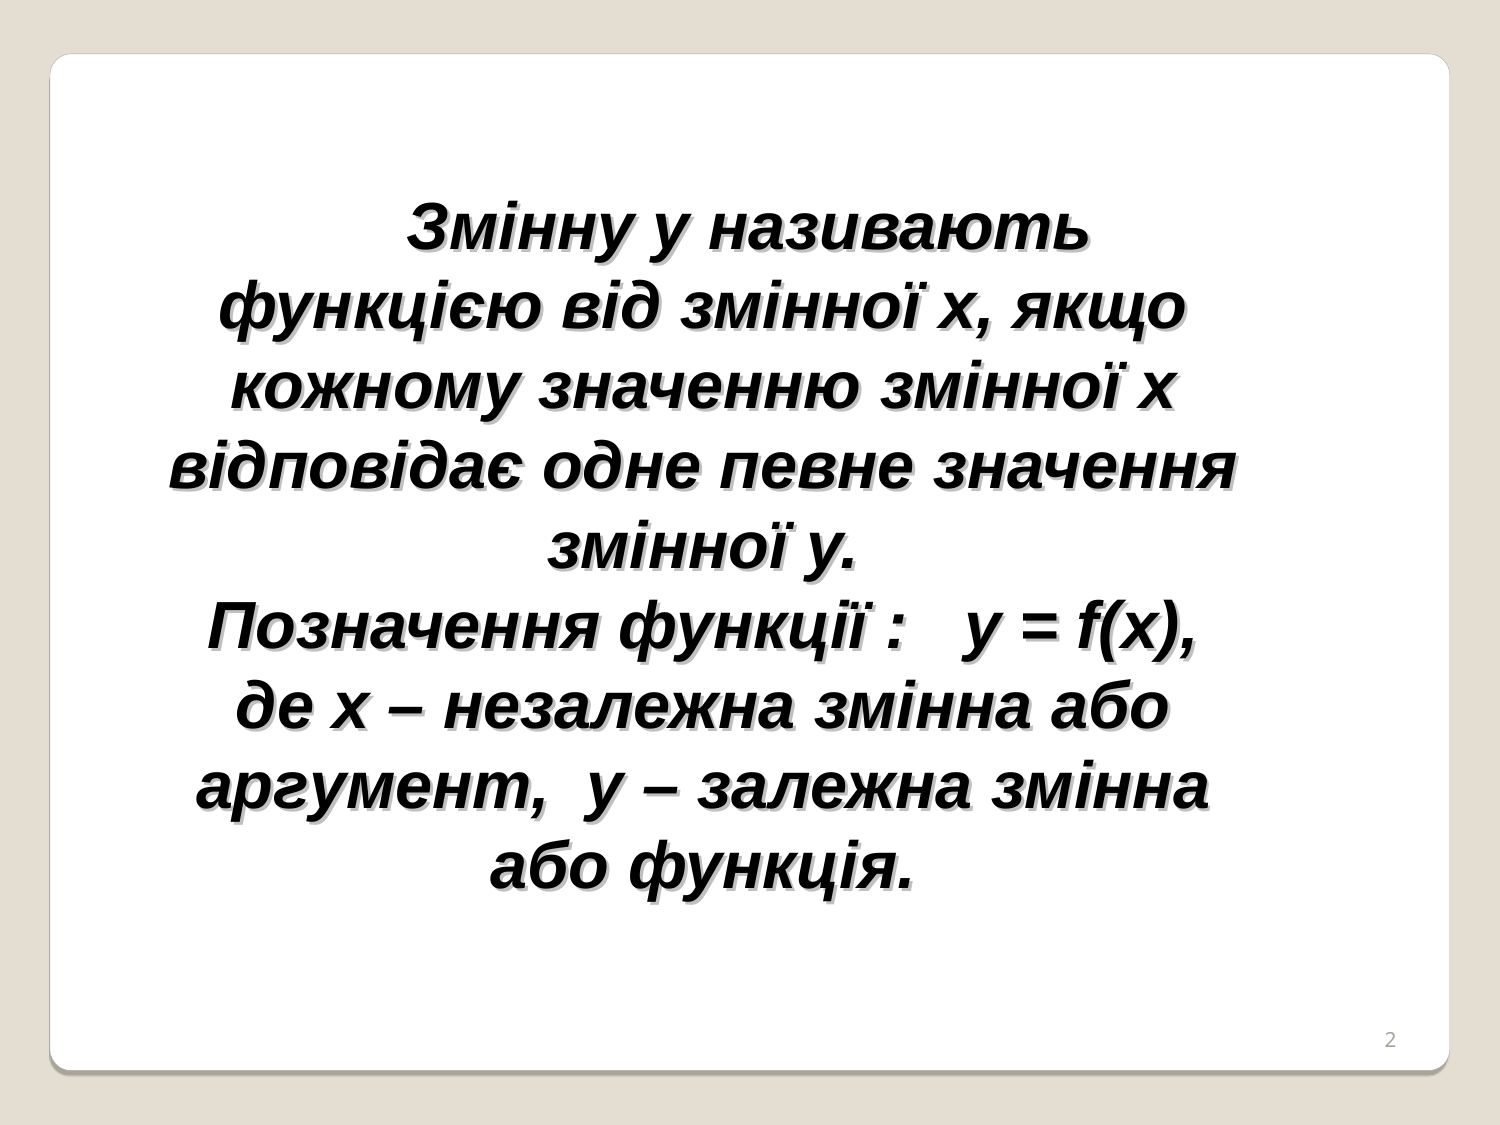

Змінну у називають функцією від змінної х, якщо кожному значенню змінної х відповідає одне певне значення змінної у.
Позначення функції : y = f(x), де х – незалежна змінна або аргумент, у – залежна змінна або функція.